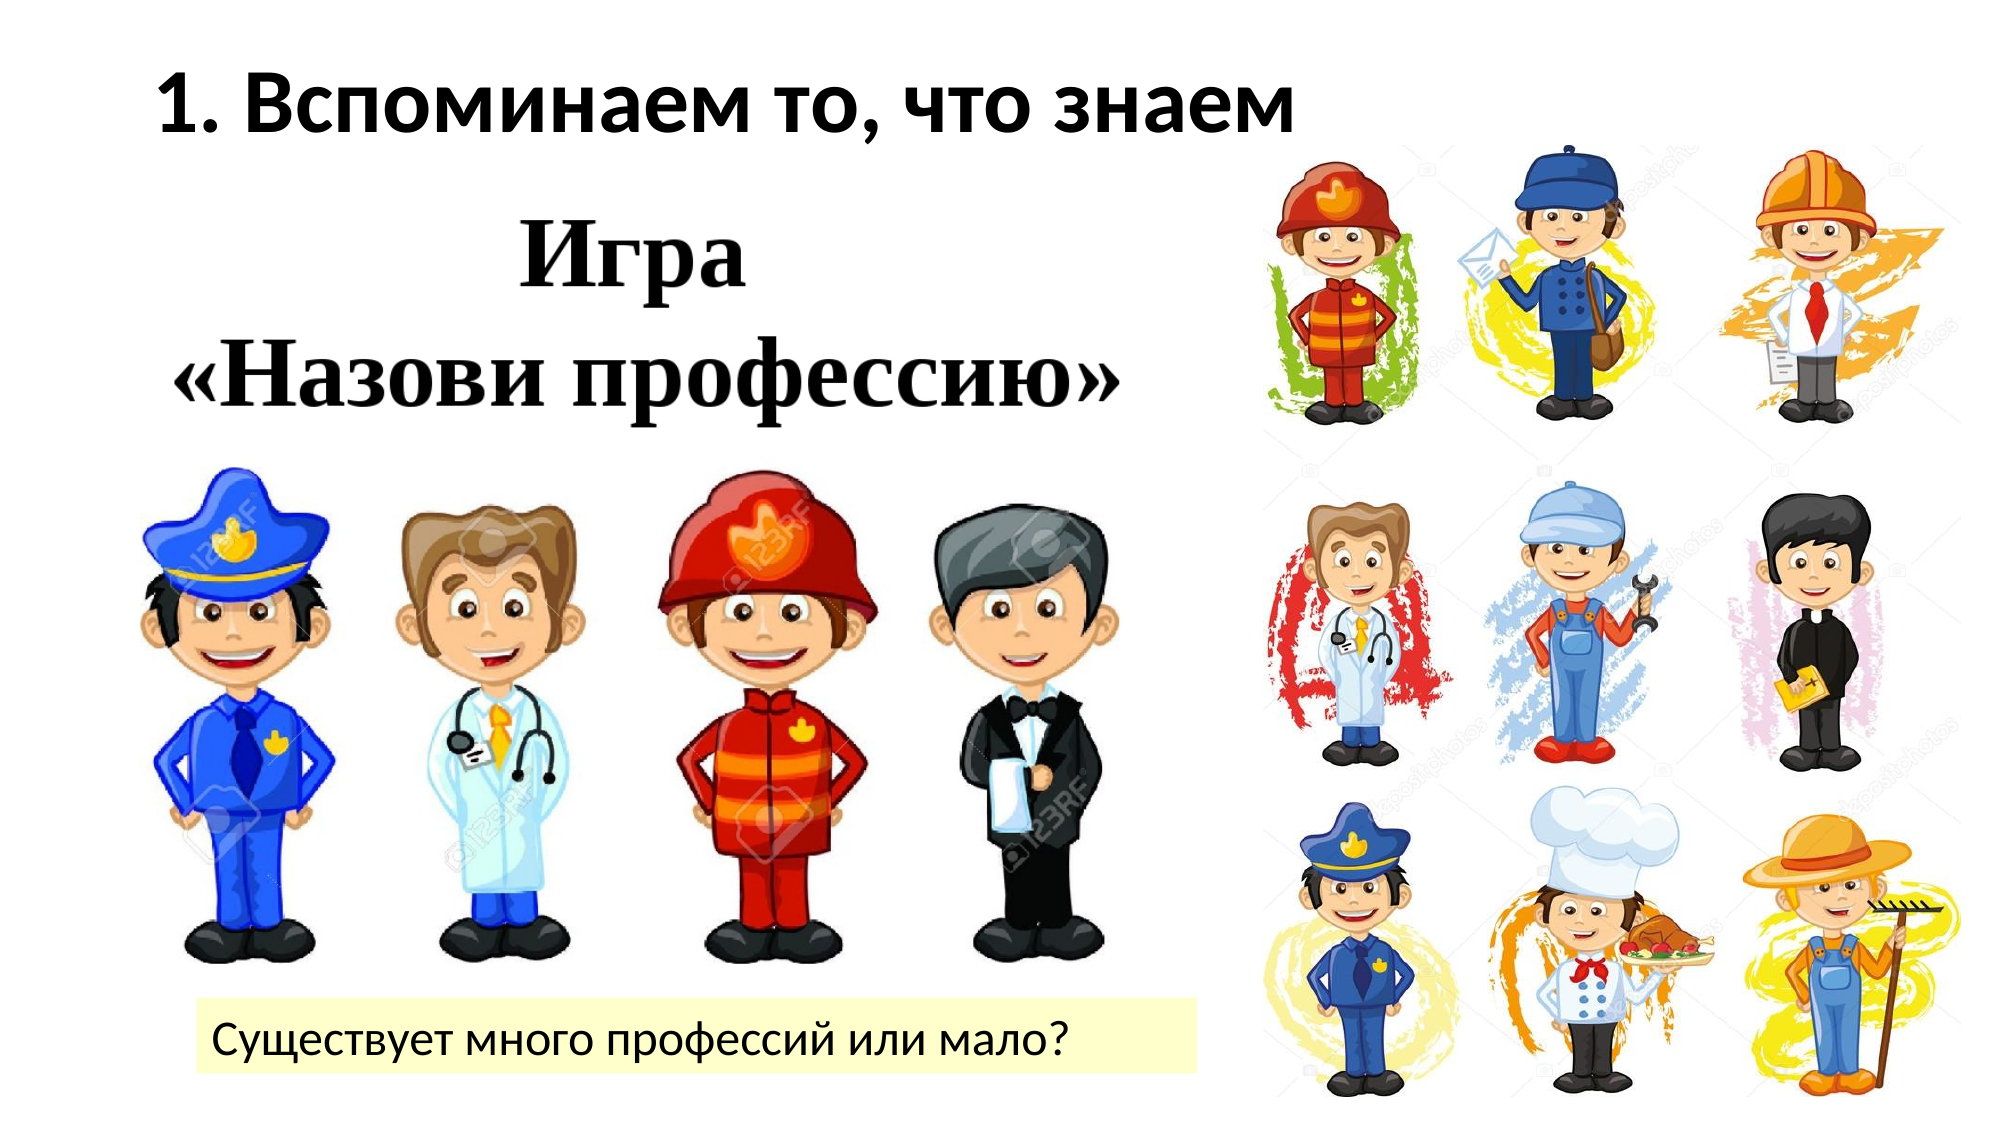

# 1. Вспоминаем то, что знаем
Существует много профессий или мало?